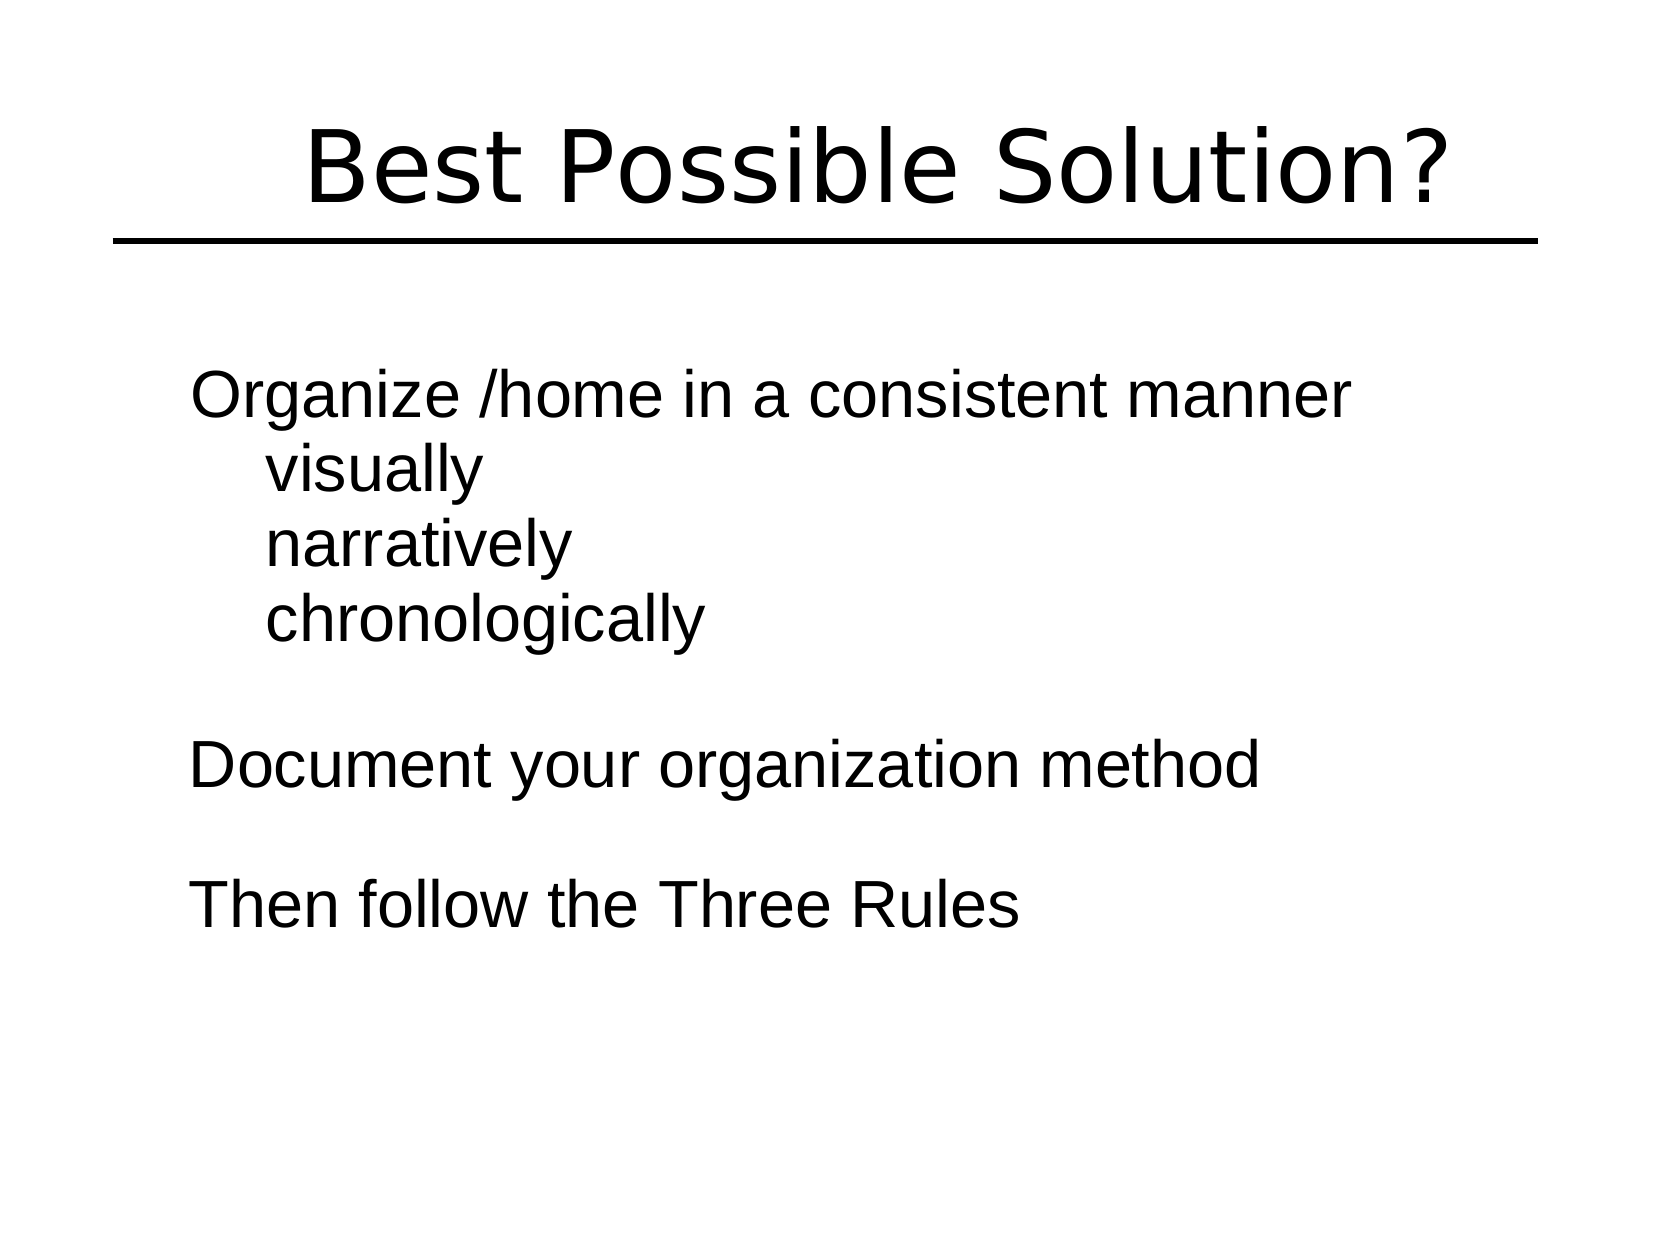

Best Possible Solution?
Organize /home in a consistent manner
	visually
	narratively
	chronologically
Document your organization method
Then follow the Three Rules